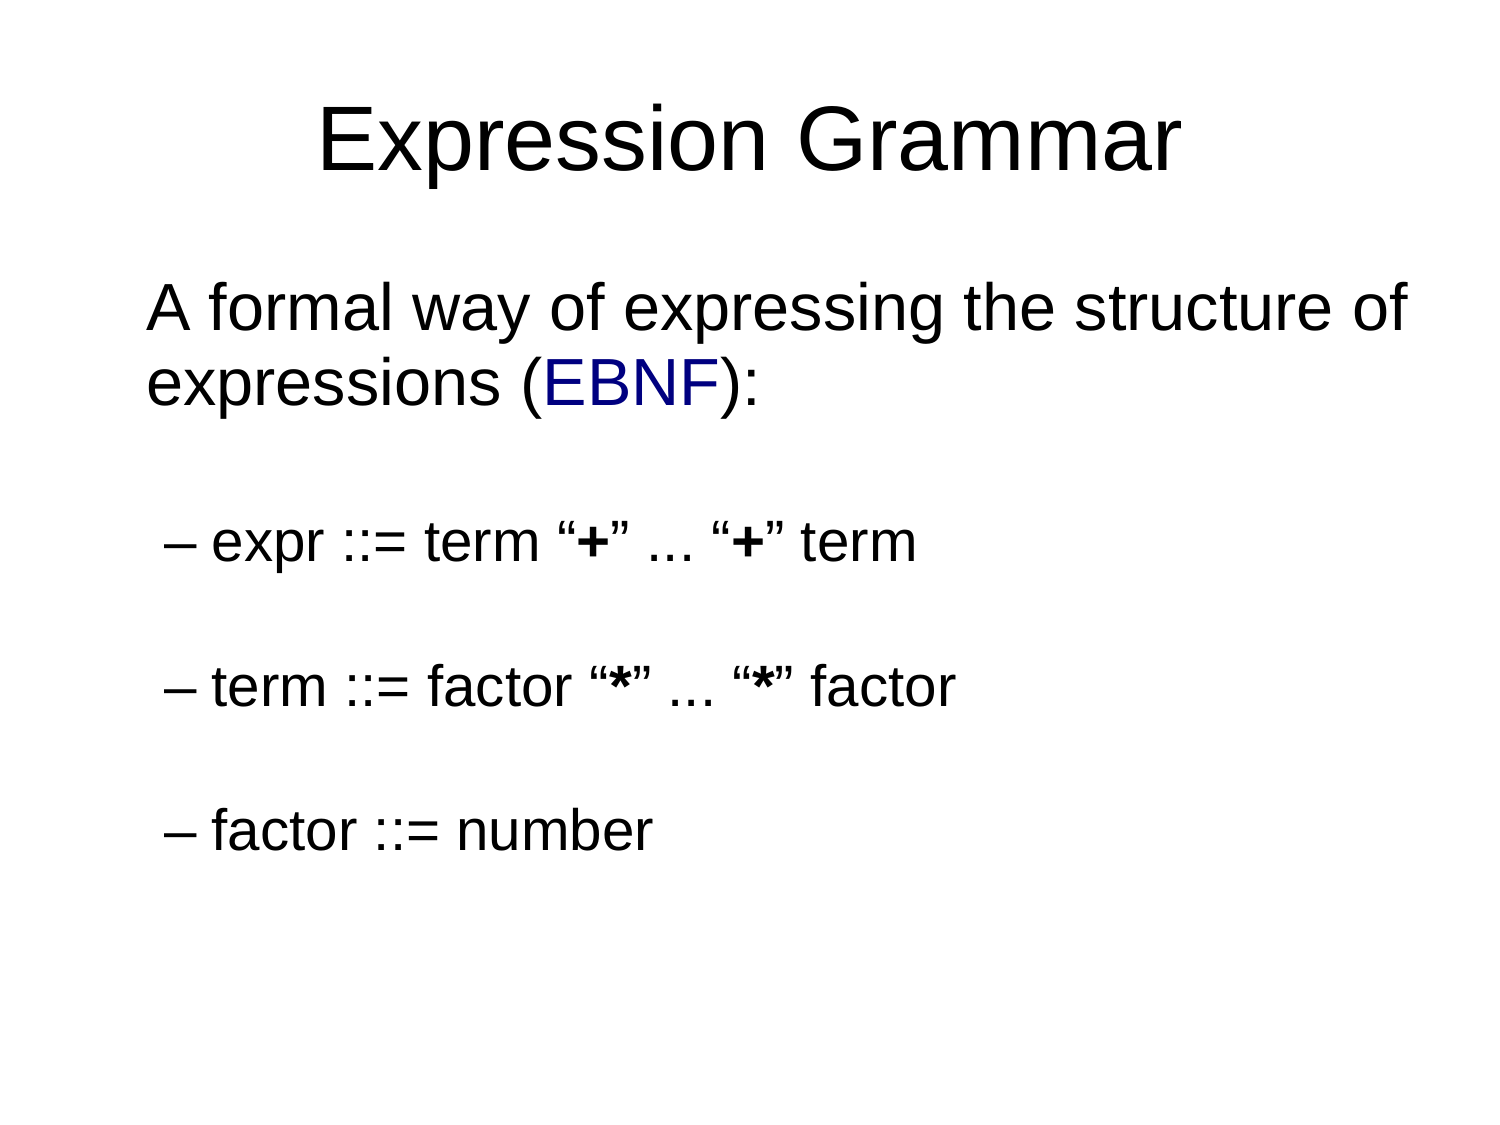

# Expression Grammar
A formal way of expressing the structure of expressions (EBNF):
expr ::= term “+” ... “+” term
term ::= factor “*” ... “*” factor
factor ::= number